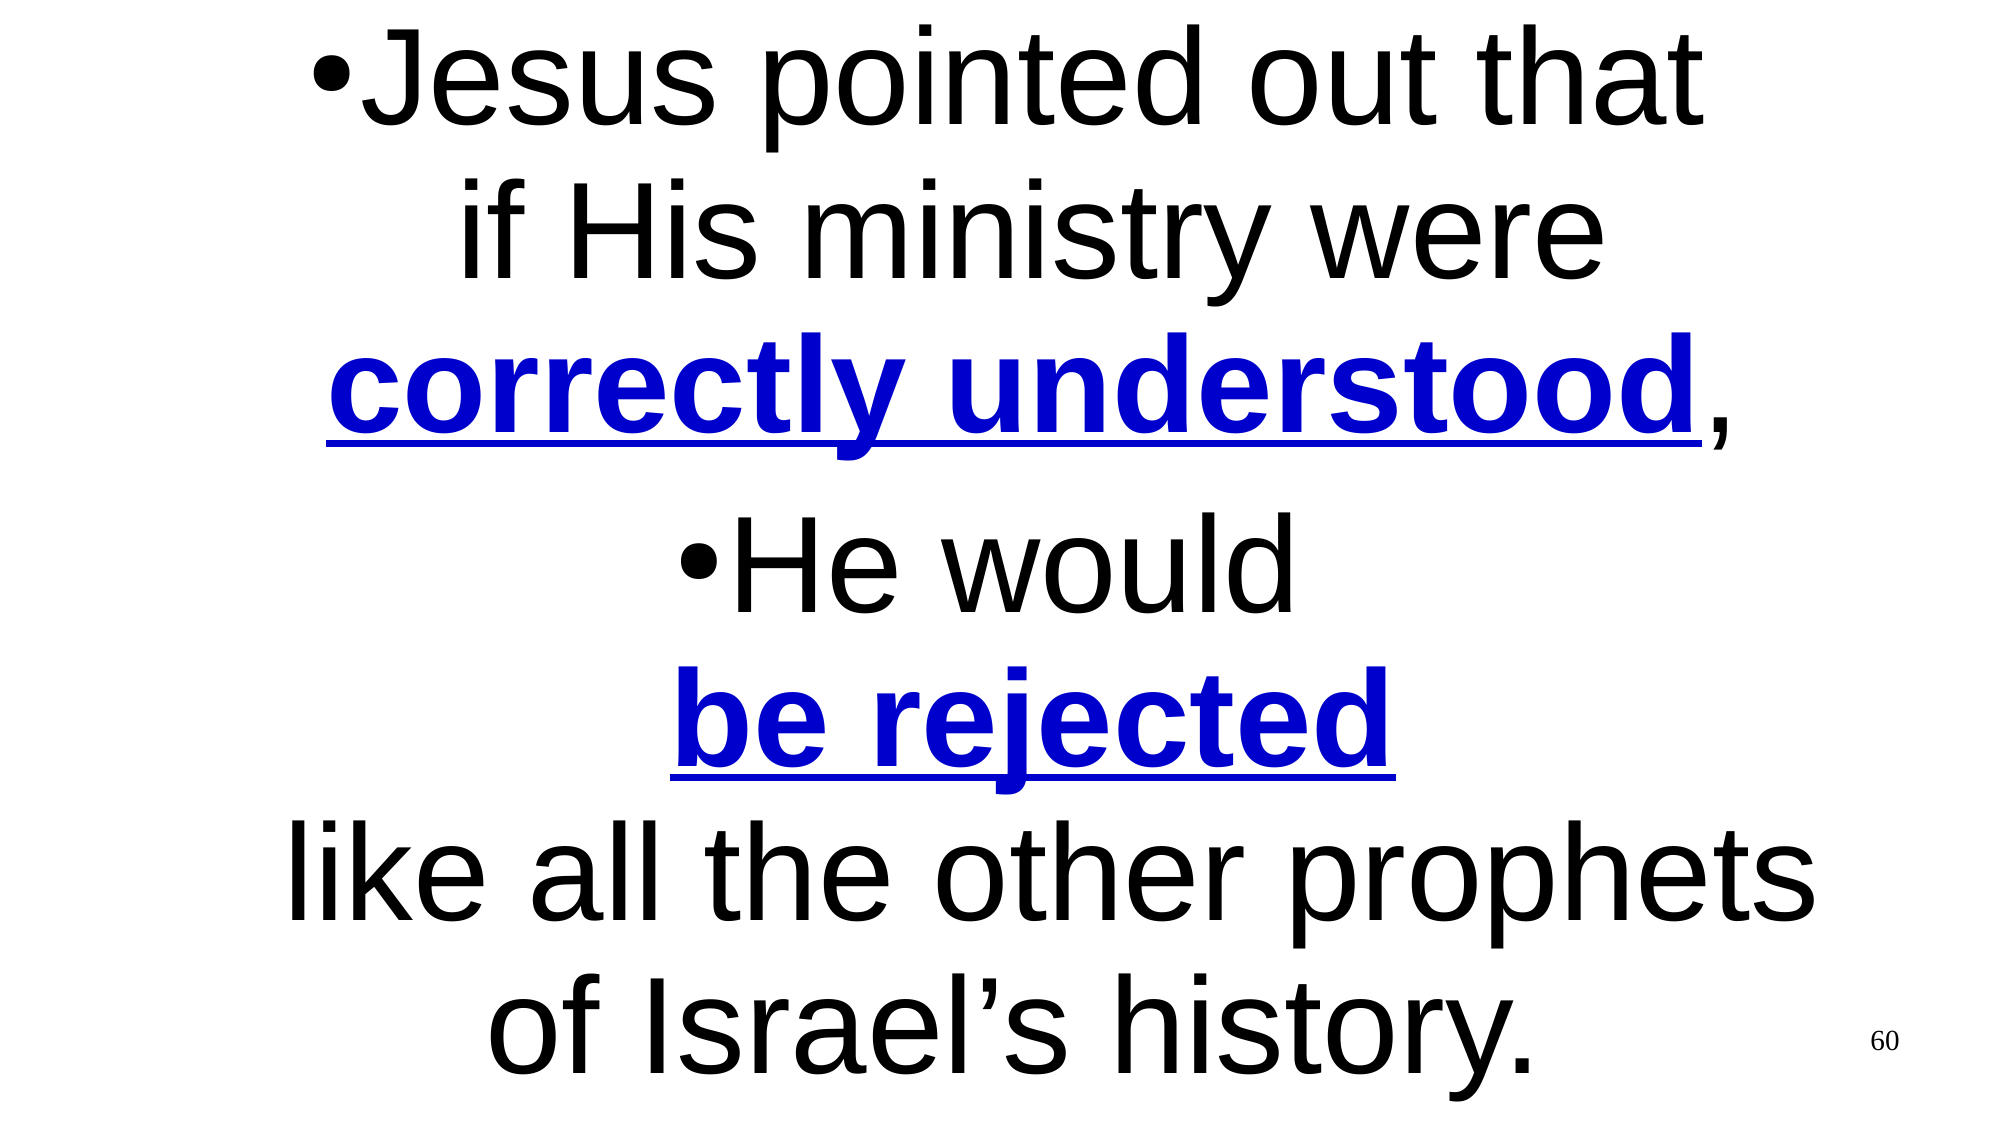

# Jesus pointed out that if His ministry were correctly understood,
He would
be rejected
 like all the other prophets
 of Israel’s history.
60